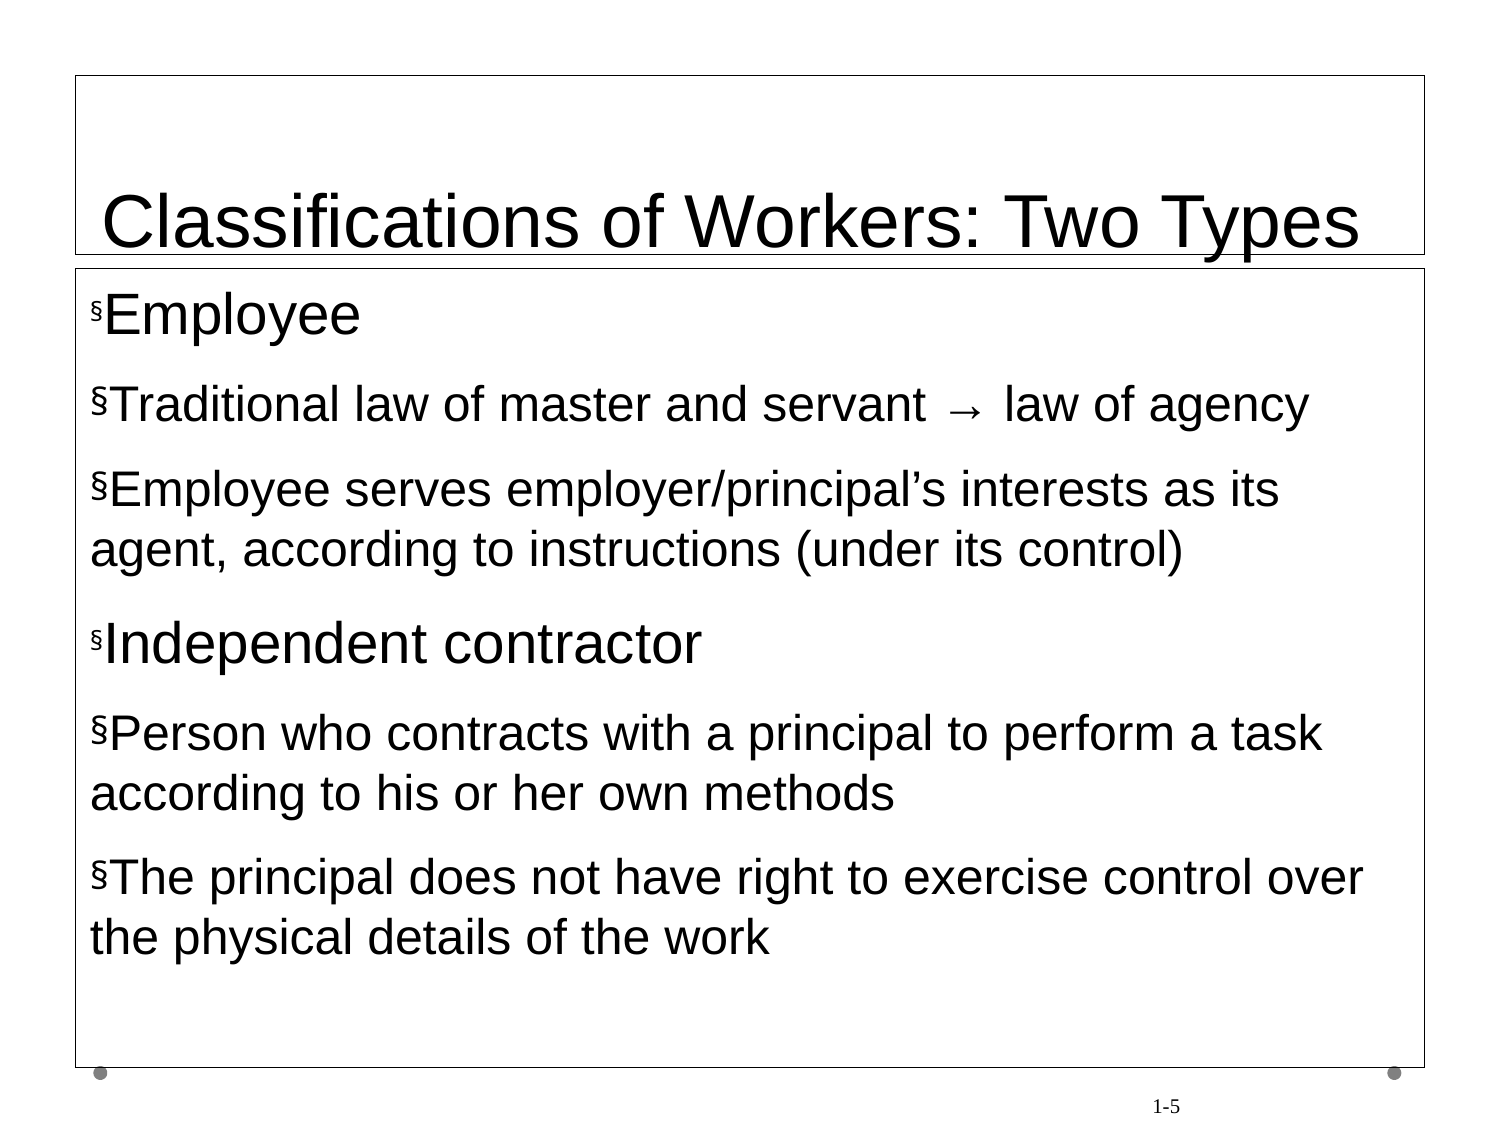

# Classifications of Workers: Two Types
Employee
Traditional law of master and servant → law of agency
Employee serves employer/principal’s interests as its agent, according to instructions (under its control)
Independent contractor
Person who contracts with a principal to perform a task according to his or her own methods
The principal does not have right to exercise control over the physical details of the work